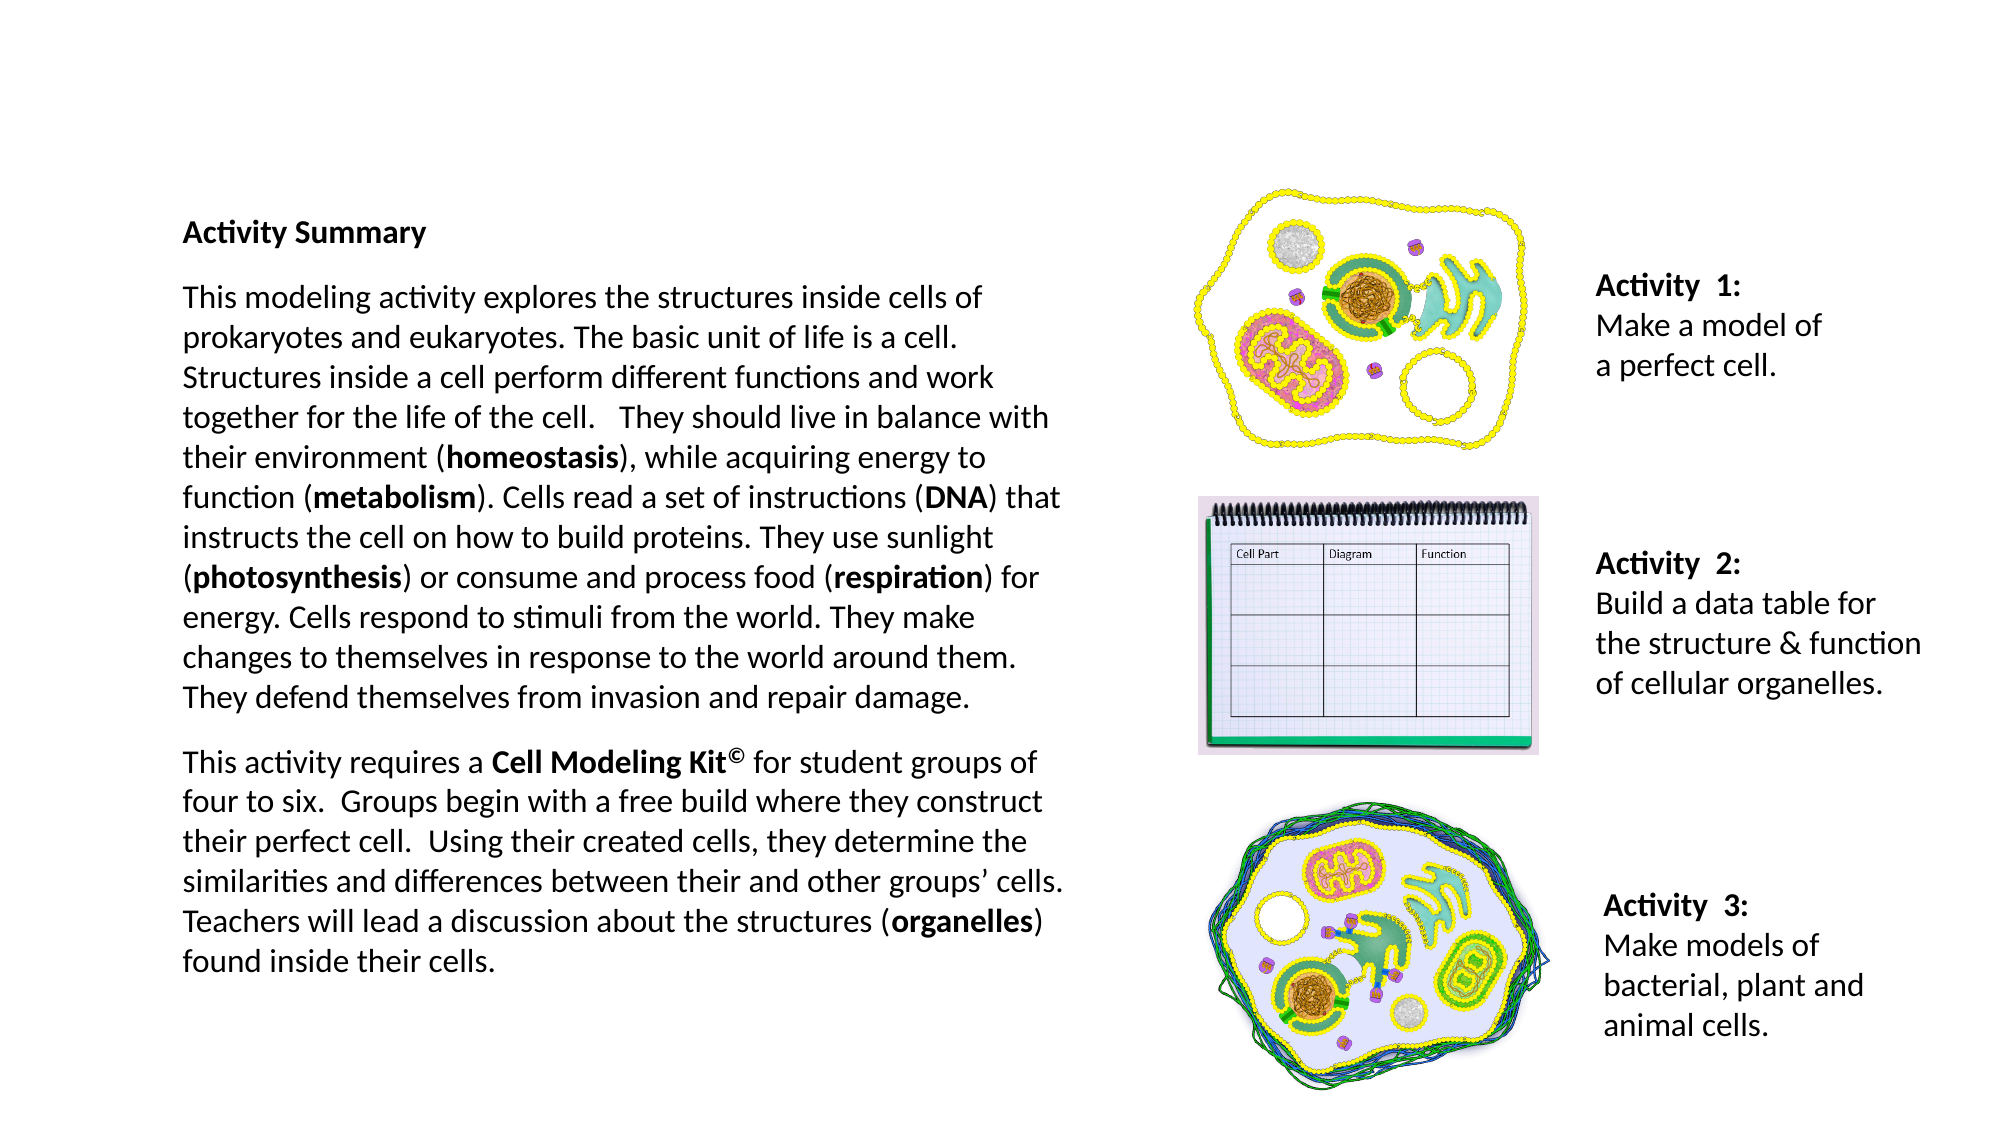

Teacher Guide – Summary
Activity Summary
This modeling activity explores the structures inside cells of prokaryotes and eukaryotes. The basic unit of life is a cell. Structures inside a cell perform different functions and work together for the life of the cell.   They should live in balance with their environment (homeostasis), while acquiring energy to function (metabolism). Cells read a set of instructions (DNA) that instructs the cell on how to build proteins. They use sunlight (photosynthesis) or consume and process food (respiration) for energy. Cells respond to stimuli from the world. They make changes to themselves in response to the world around them. They defend themselves from invasion and repair damage.
This activity requires a Cell Modeling Kit© for student groups of four to six.  Groups begin with a free build where they construct their perfect cell.  Using their created cells, they determine the similarities and differences between their and other groups’ cells. Teachers will lead a discussion about the structures (organelles) found inside their cells.
Activity  1:
Make a model of a perfect cell.
Activity  2:
Build a data table for the structure & function of cellular organelles.
Activity  3:
Make models of bacterial, plant and animal cells.